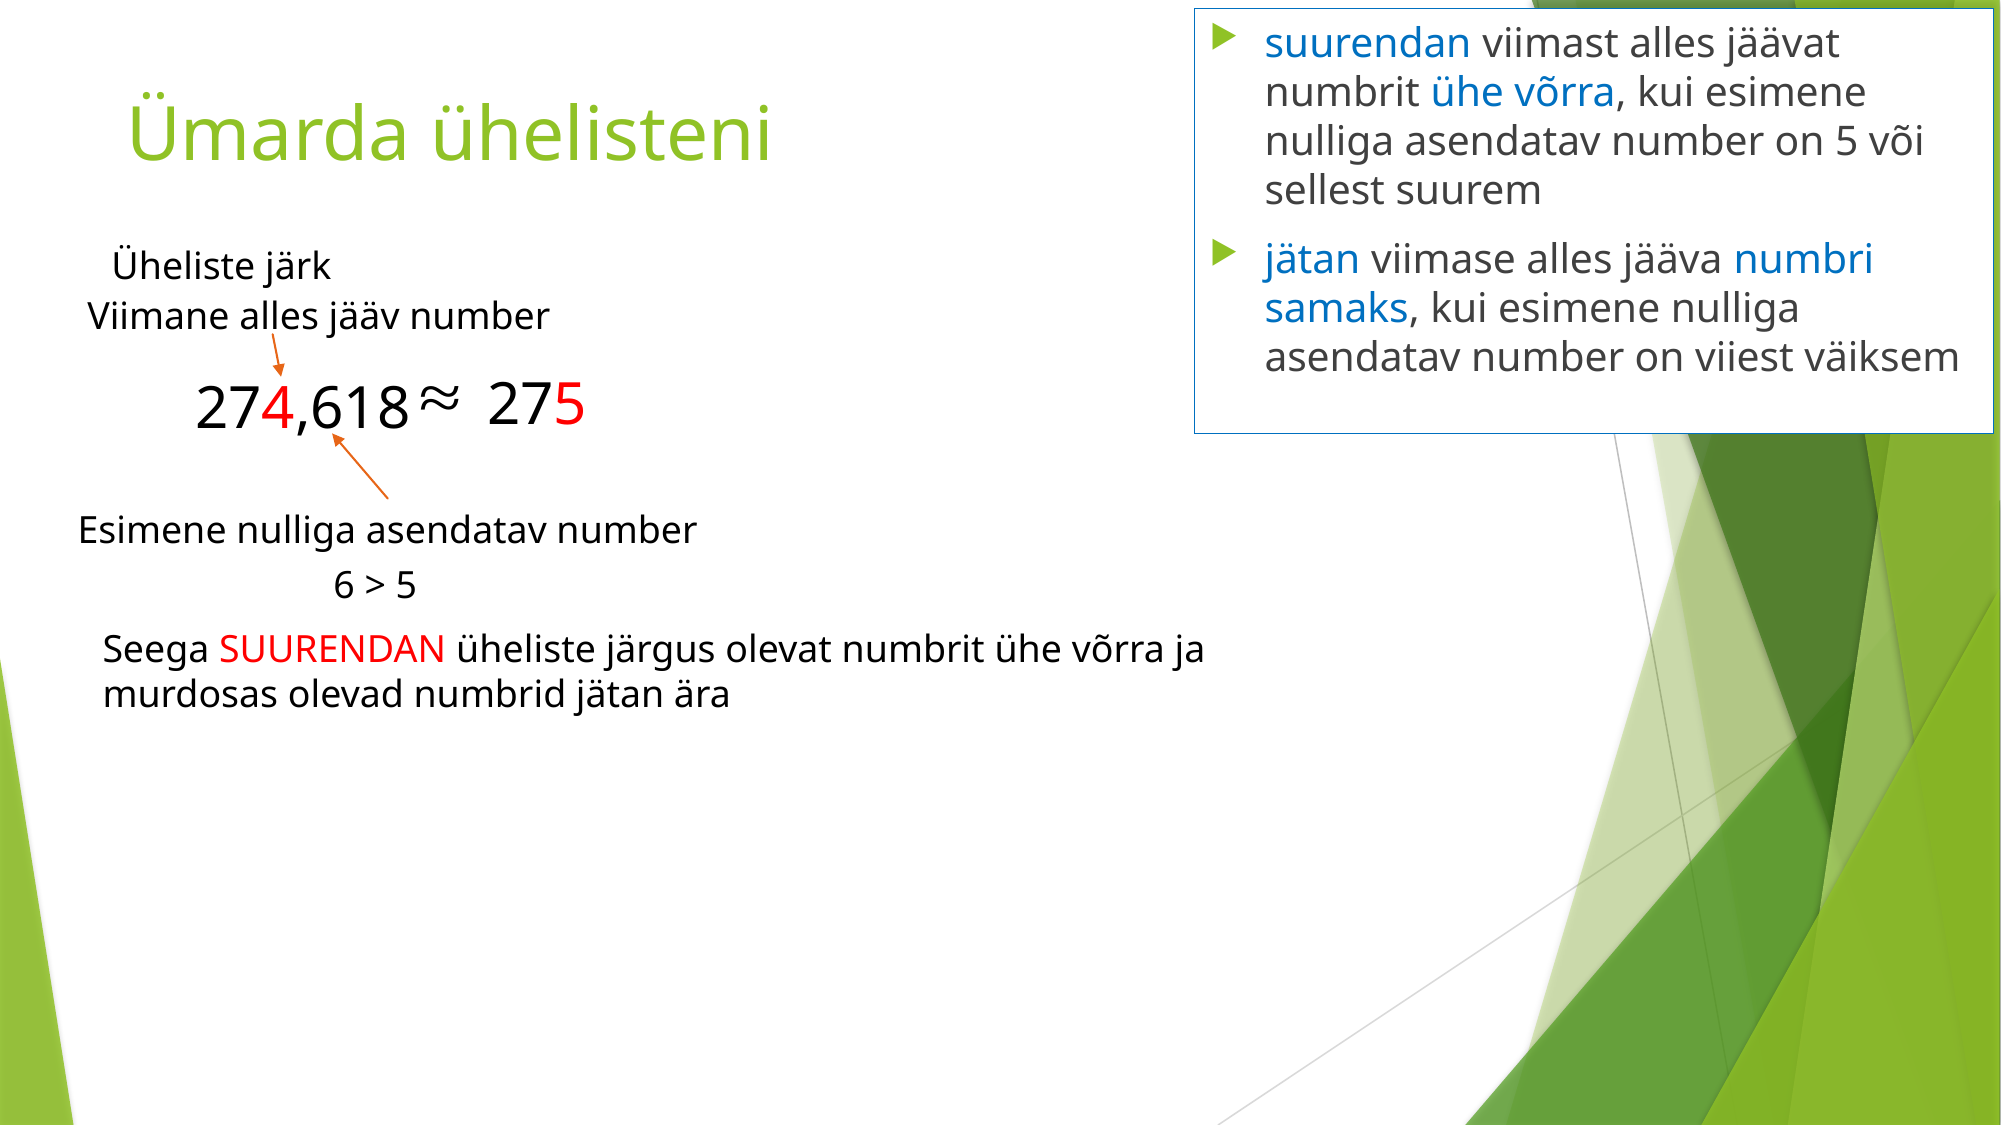

suurendan viimast alles jäävat numbrit ühe võrra, kui esimene nulliga asendatav number on 5 või sellest suurem
jätan viimase alles jääva numbri samaks, kui esimene nulliga asendatav number on viiest väiksem
# Ümarda ühelisteni
Üheliste järk
Viimane alles jääv number
275
274,618
Esimene nulliga asendatav number
6 > 5
Seega SUURENDAN üheliste järgus olevat numbrit ühe võrra ja
murdosas olevad numbrid jätan ära